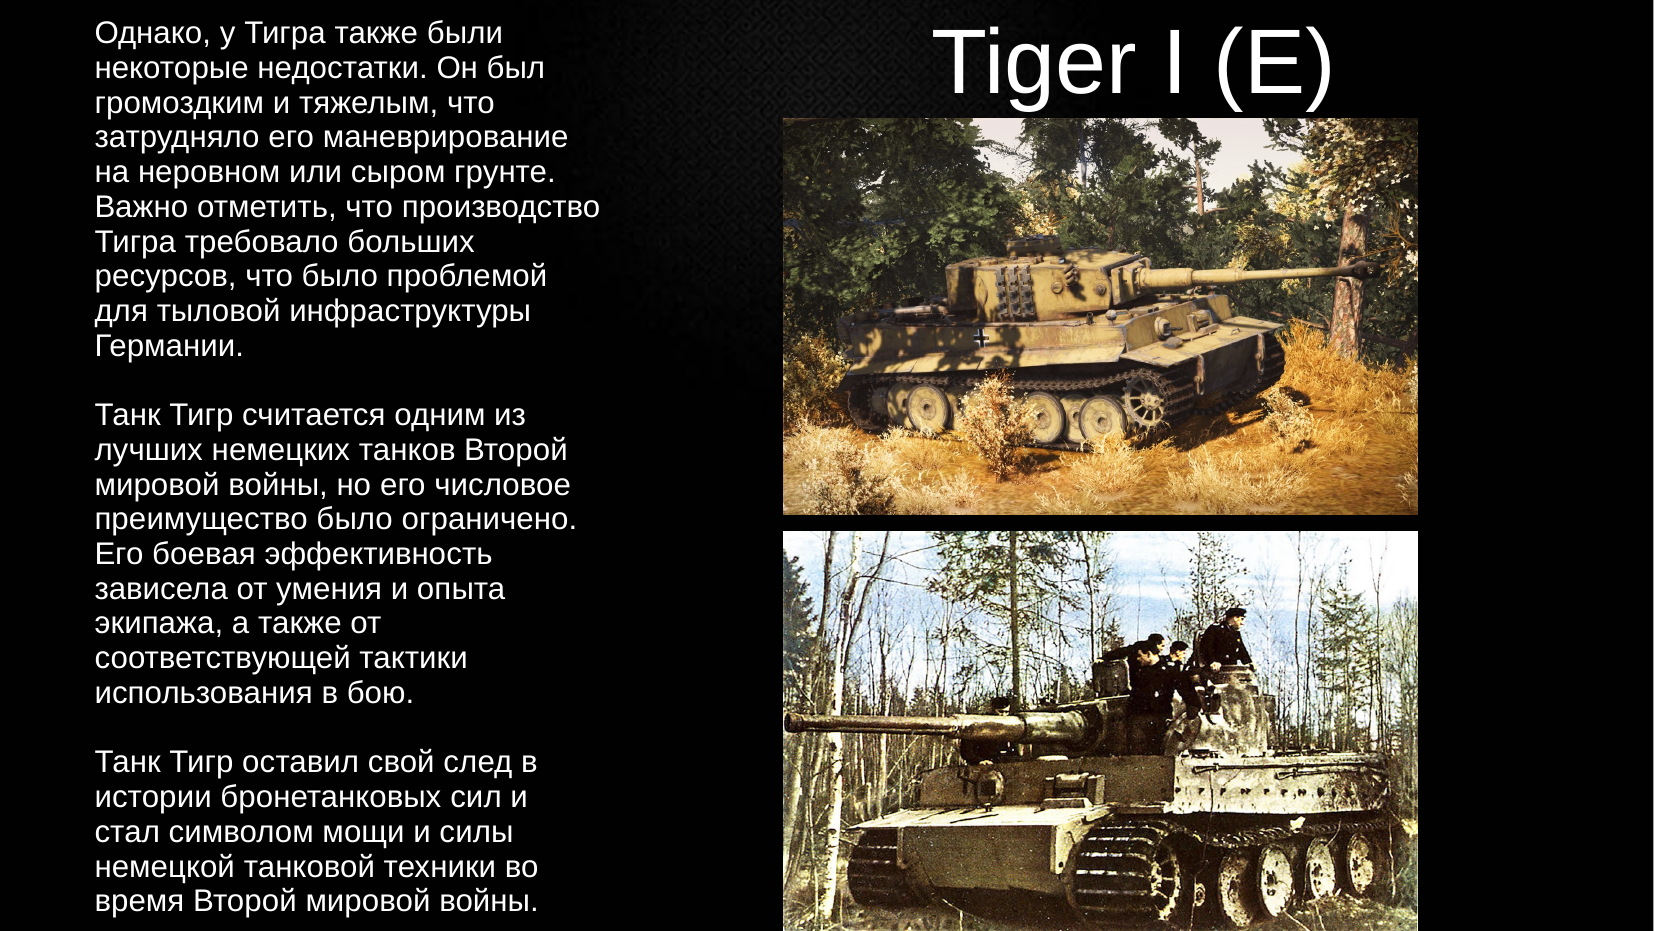

Tiger I (E)
# Однако, у Тигра также были некоторые недостатки. Он был громоздким и тяжелым, что затрудняло его маневрирование на неровном или сыром грунте. Важно отметить, что производство Тигра требовало больших ресурсов, что было проблемой для тыловой инфраструктуры Германии. Танк Тигр считается одним из лучших немецких танков Второй мировой войны, но его числовое преимущество было ограничено. Его боевая эффективность зависела от умения и опыта экипажа, а также от соответствующей тактики использования в бою. Танк Тигр оставил свой след в истории бронетанковых сил и стал символом мощи и силы немецкой танковой техники во время Второй мировой войны.